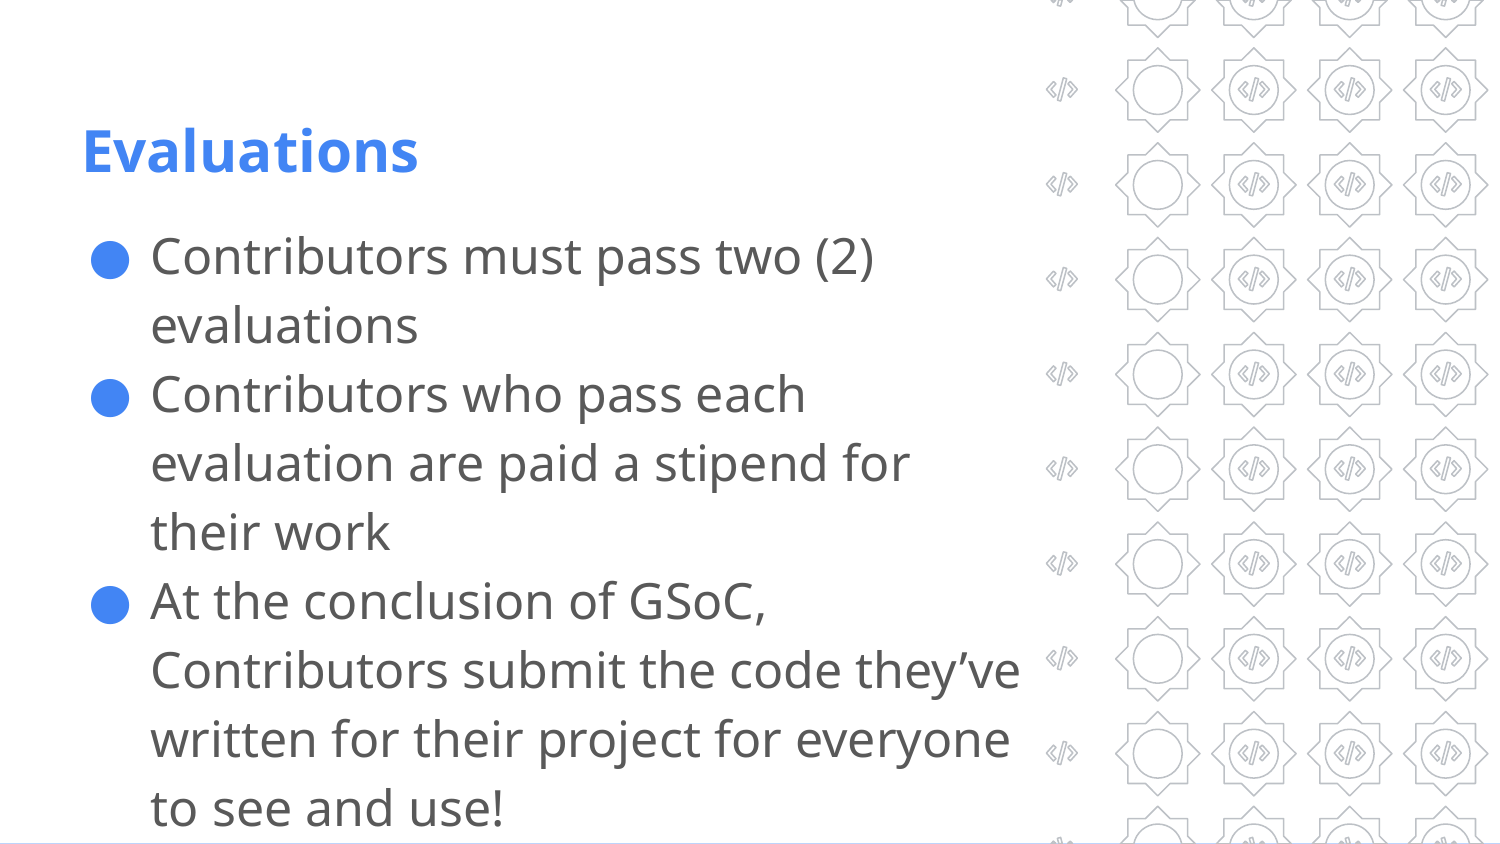

Evaluations
Contributors must pass two (2) evaluations
Contributors who pass each evaluation are paid a stipend for their work
At the conclusion of GSoC, Contributors submit the code they’ve written for their project for everyone to see and use!